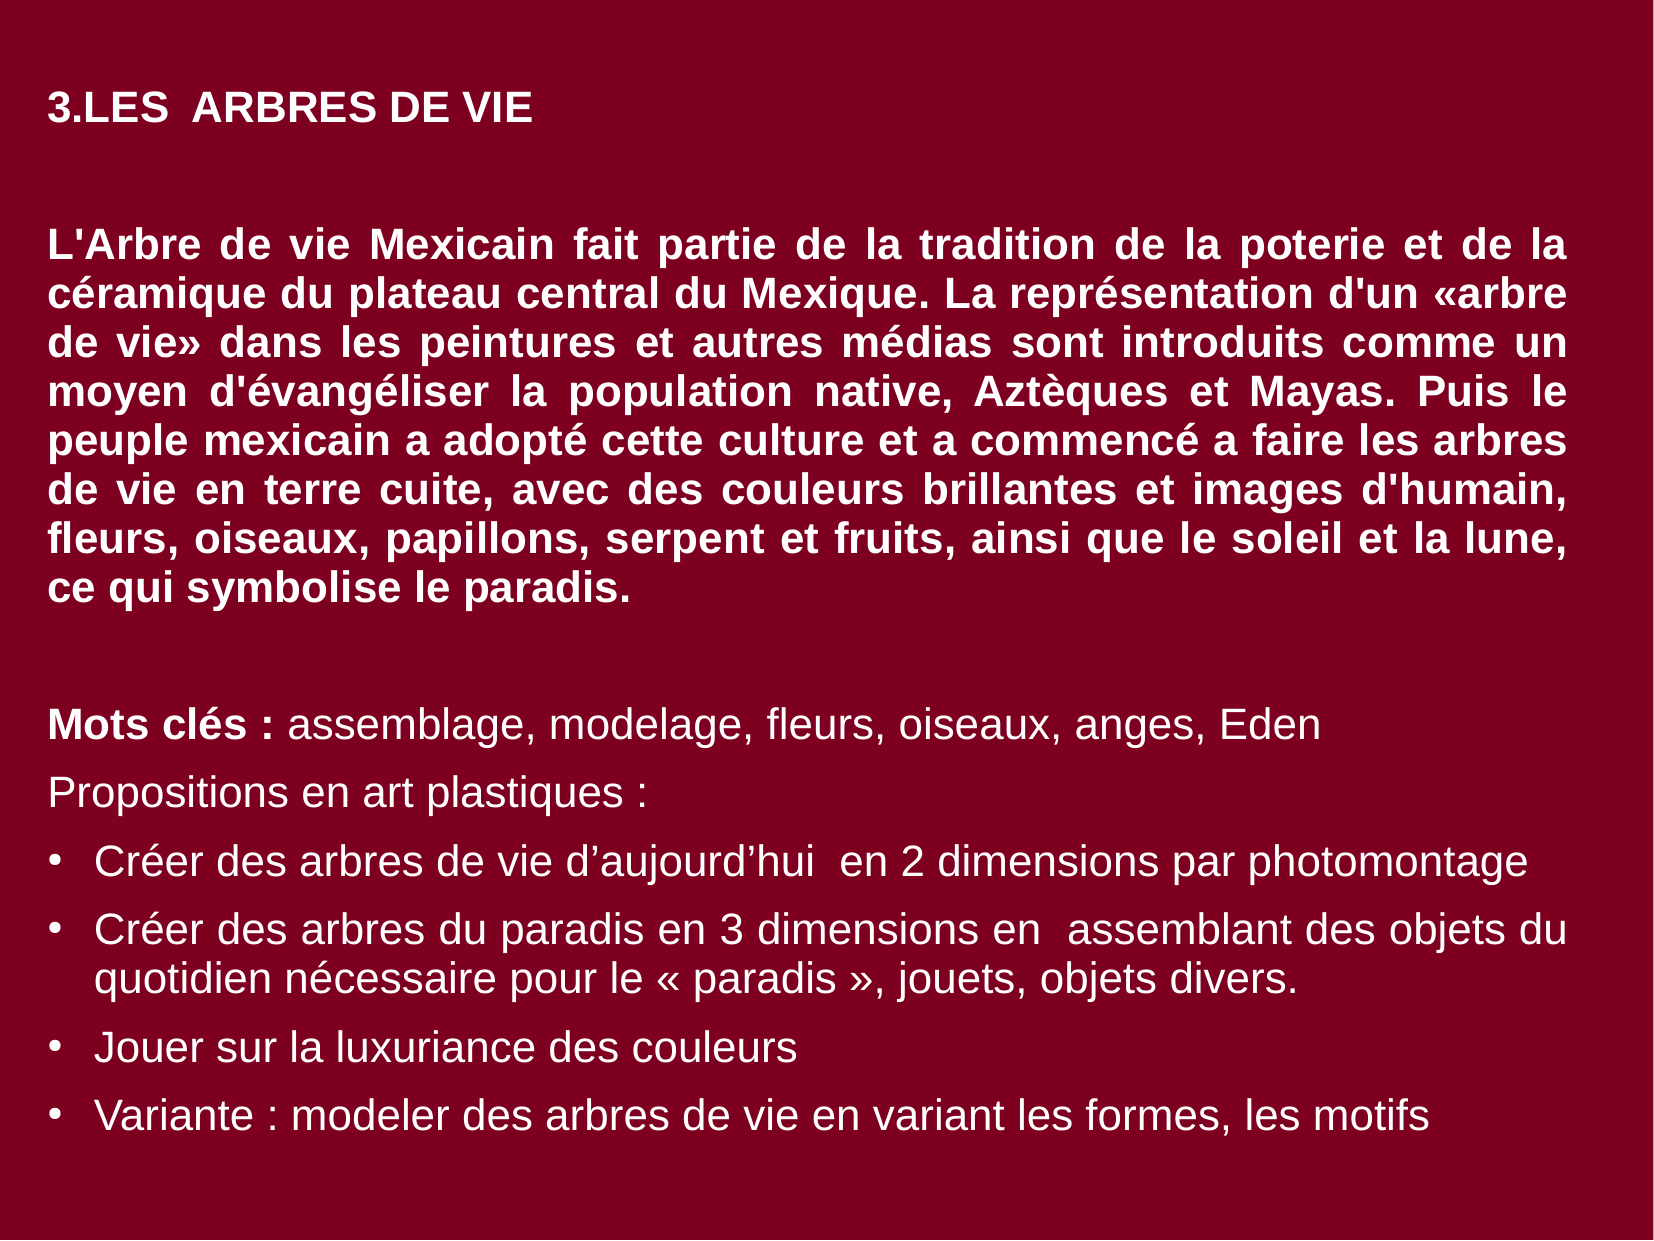

# 3.LES ARBRES DE VIE
L'Arbre de vie Mexicain fait partie de la tradition de la poterie et de la céramique du plateau central du Mexique. La représentation d'un «arbre de vie» dans les peintures et autres médias sont introduits comme un moyen d'évangéliser la population native, Aztèques et Mayas. Puis le peuple mexicain a adopté cette culture et a commencé a faire les arbres de vie en terre cuite, avec des couleurs brillantes et images d'humain, fleurs, oiseaux, papillons, serpent et fruits, ainsi que le soleil et la lune, ce qui symbolise le paradis.
Mots clés : assemblage, modelage, fleurs, oiseaux, anges, Eden
Propositions en art plastiques :
Créer des arbres de vie d’aujourd’hui  en 2 dimensions par photomontage
Créer des arbres du paradis en 3 dimensions en assemblant des objets du quotidien nécessaire pour le « paradis », jouets, objets divers.
Jouer sur la luxuriance des couleurs
Variante : modeler des arbres de vie en variant les formes, les motifs